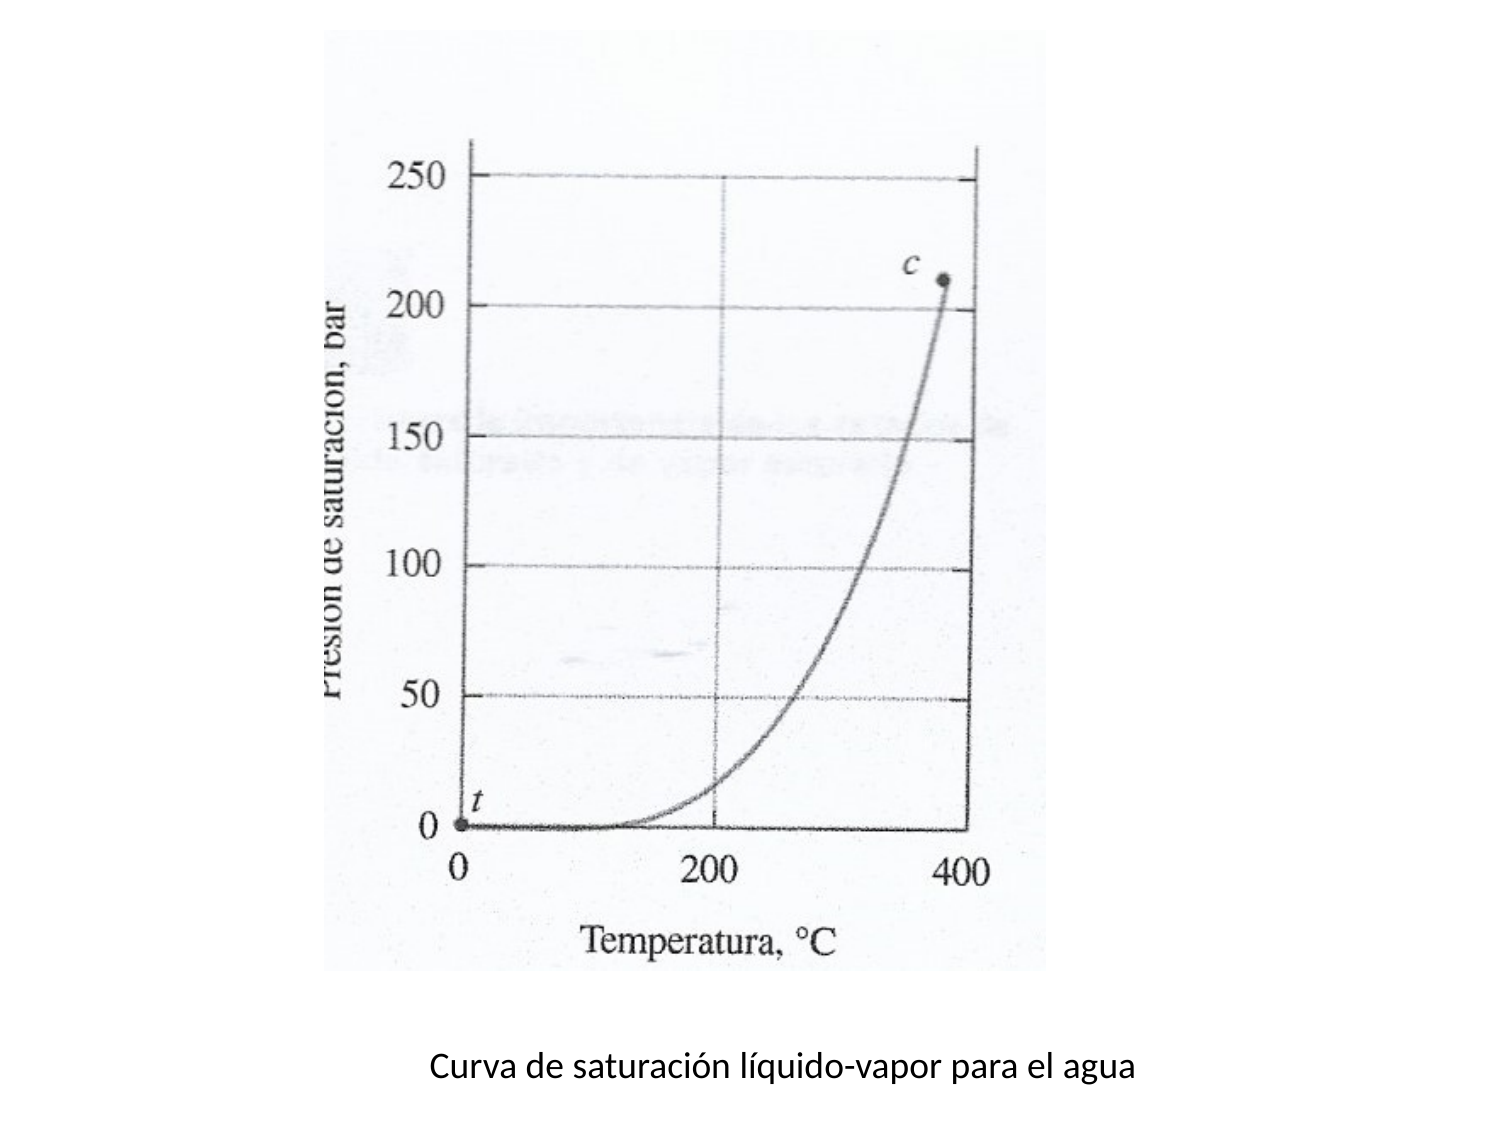

Curva de saturación líquido-vapor para el agua